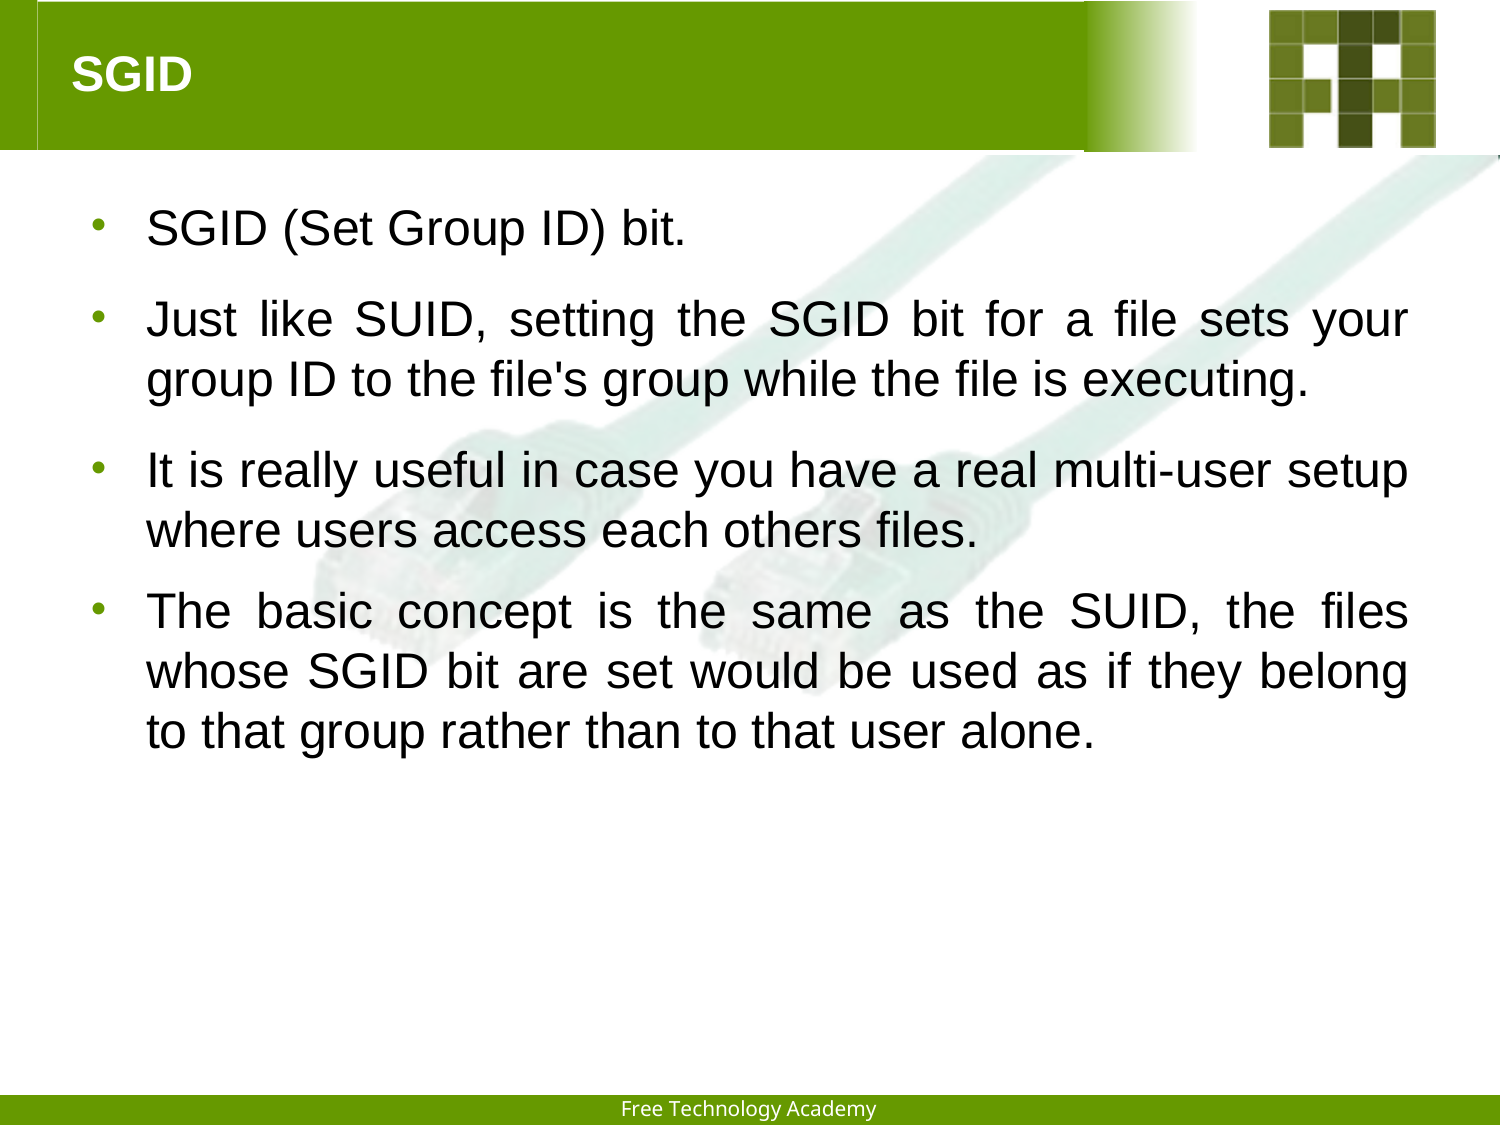

# SGID
SGID (Set Group ID) bit.
Just like SUID, setting the SGID bit for a file sets your group ID to the file's group while the file is executing.
It is really useful in case you have a real multi-user setup where users access each others files.
The basic concept is the same as the SUID, the files whose SGID bit are set would be used as if they belong to that group rather than to that user alone.